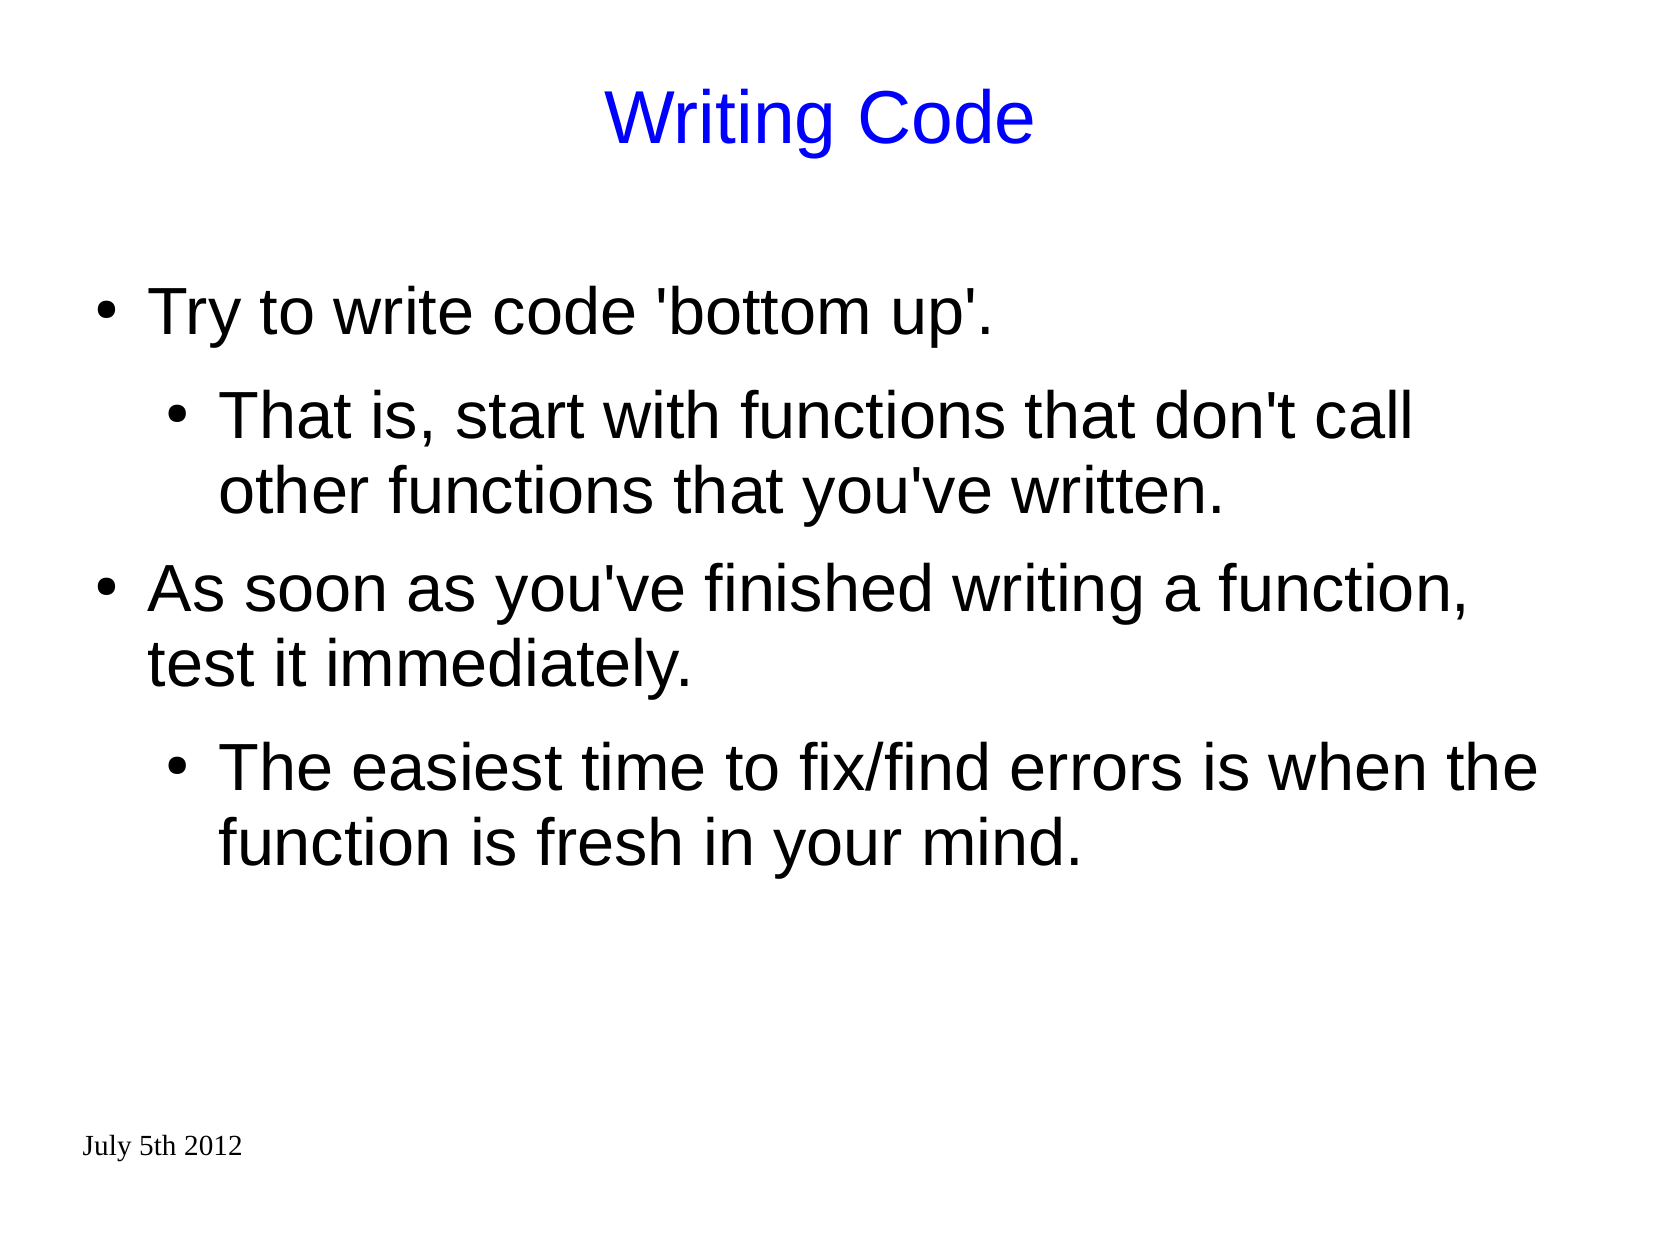

# Writing Code
Try to write code 'bottom up'.
That is, start with functions that don't call other functions that you've written.
As soon as you've finished writing a function, test it immediately.
The easiest time to fix/find errors is when the function is fresh in your mind.
July 5th 2012